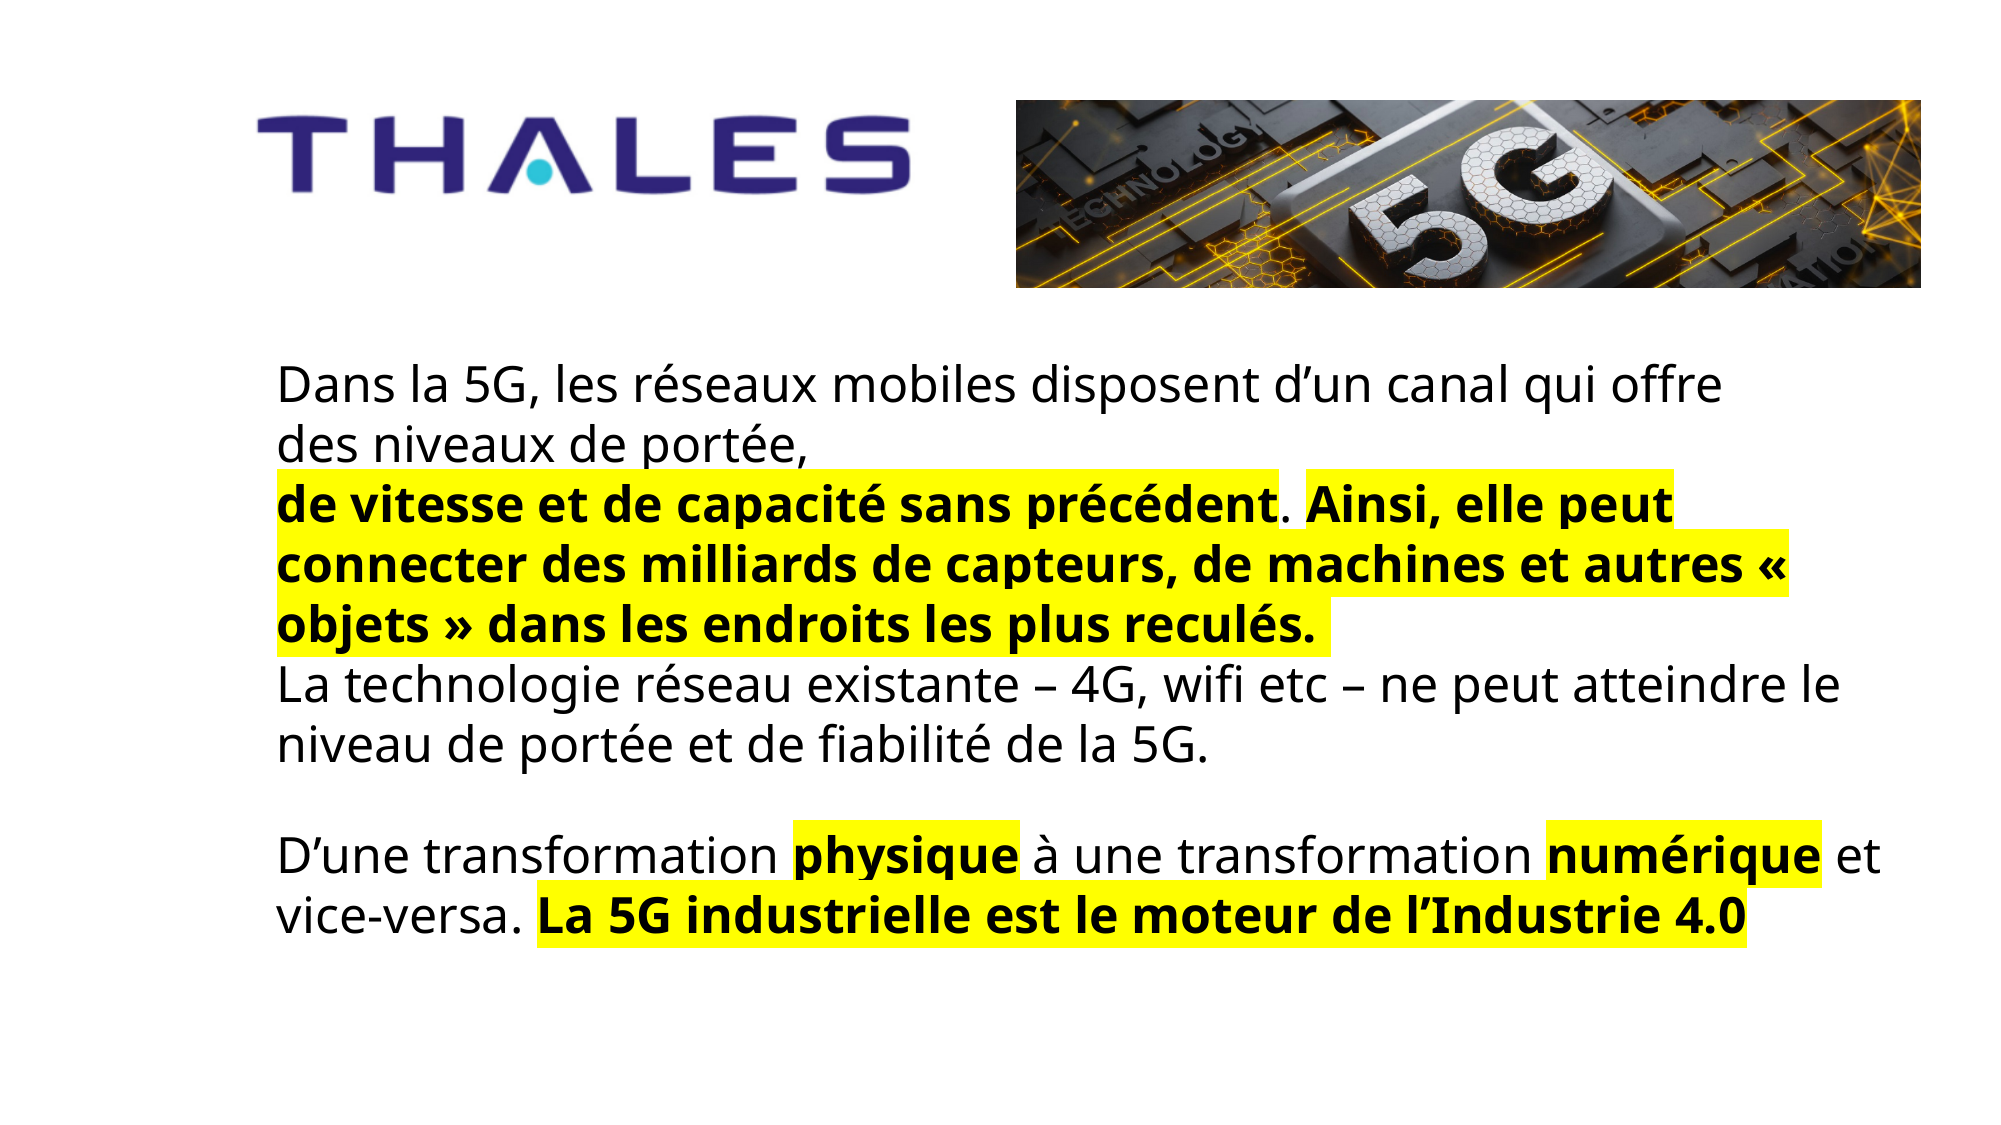

Dans la 5G, les réseaux mobiles disposent d’un canal qui offre des niveaux de portée,
de vitesse et de capacité sans précédent. Ainsi, elle peut connecter des milliards de capteurs, de machines et autres « objets » dans les endroits les plus reculés.
La technologie réseau existante – 4G, wifi etc – ne peut atteindre le niveau de portée et de fiabilité de la 5G.
D’une transformation physique à une transformation numérique et vice-versa. La 5G industrielle est le moteur de l’Industrie 4.0